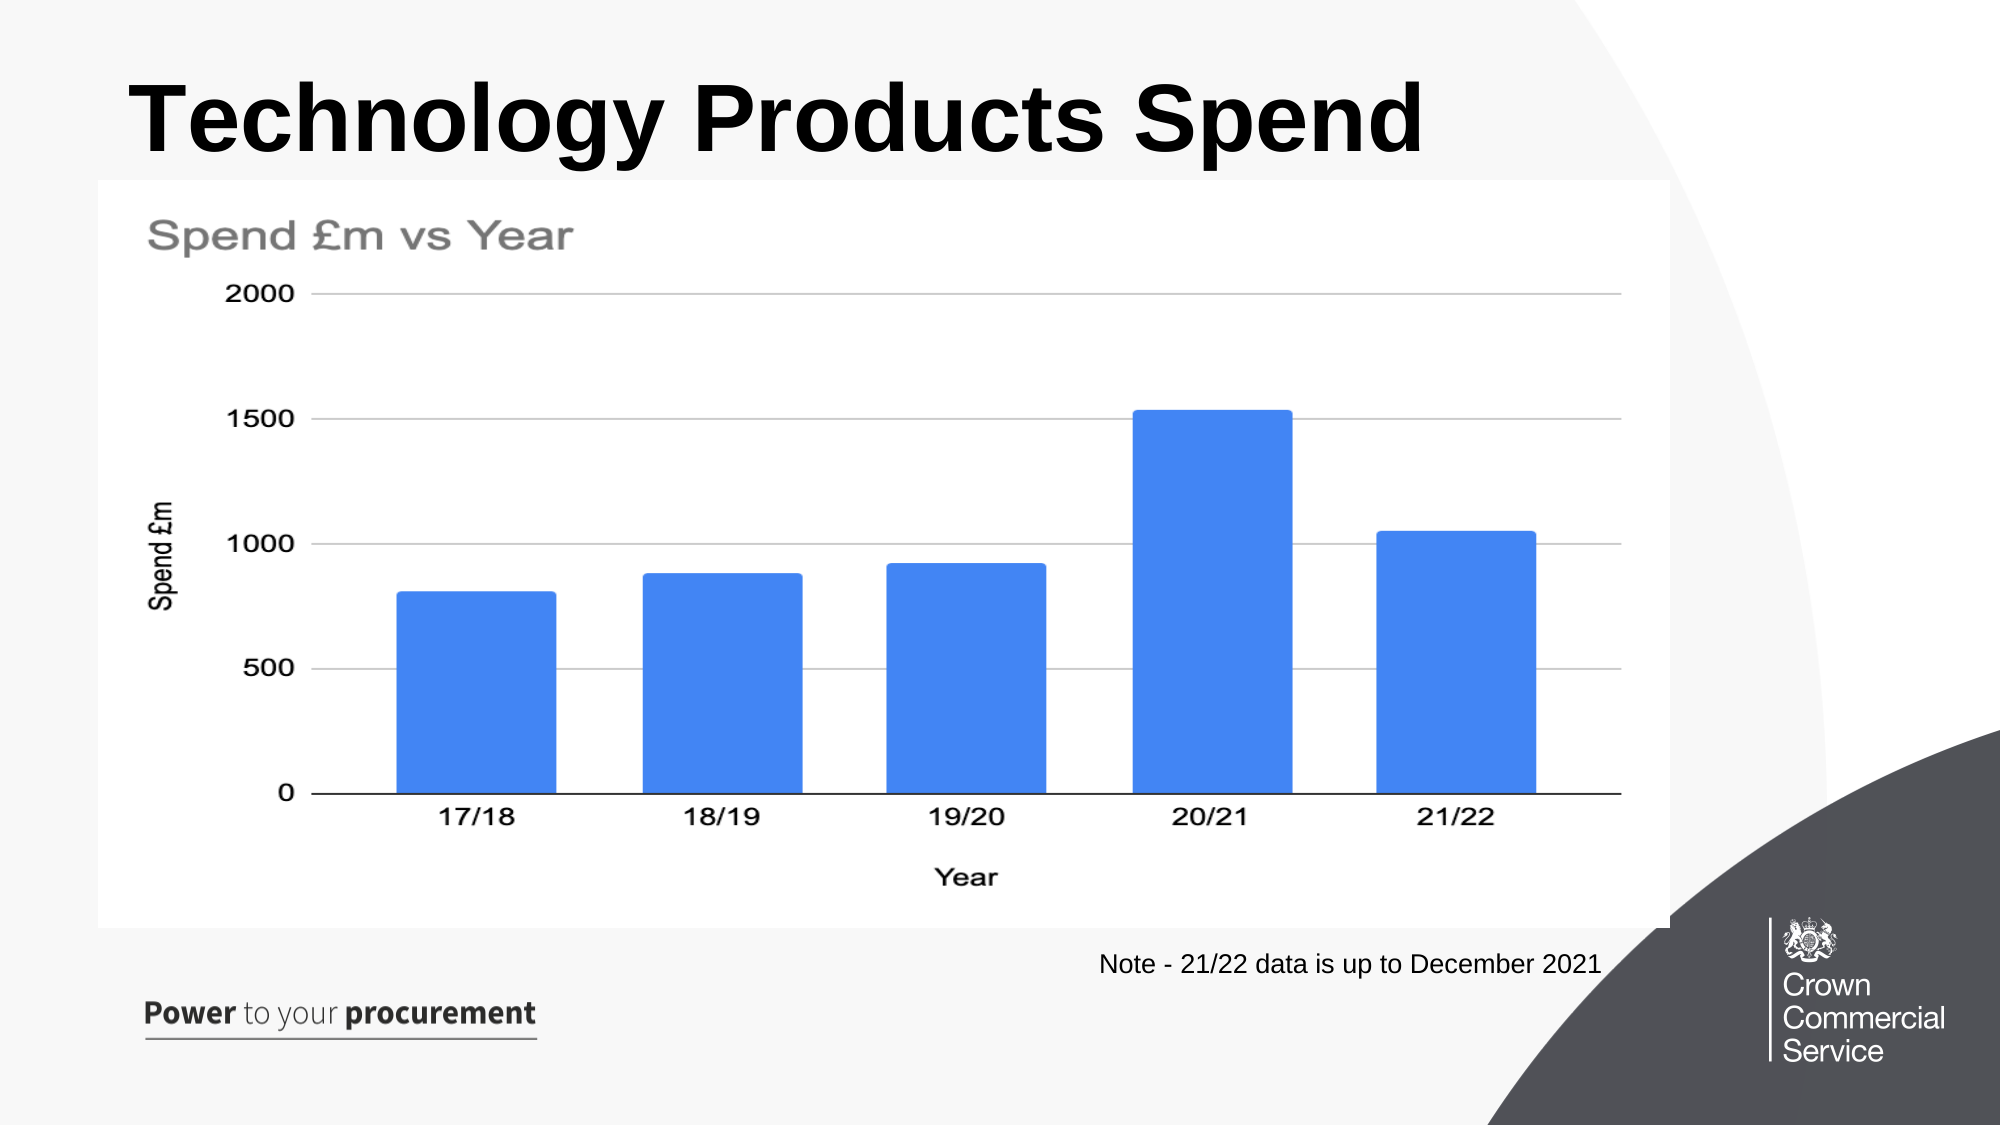

# Technology Products Spend
Note - 21/22 data is up to December 2021